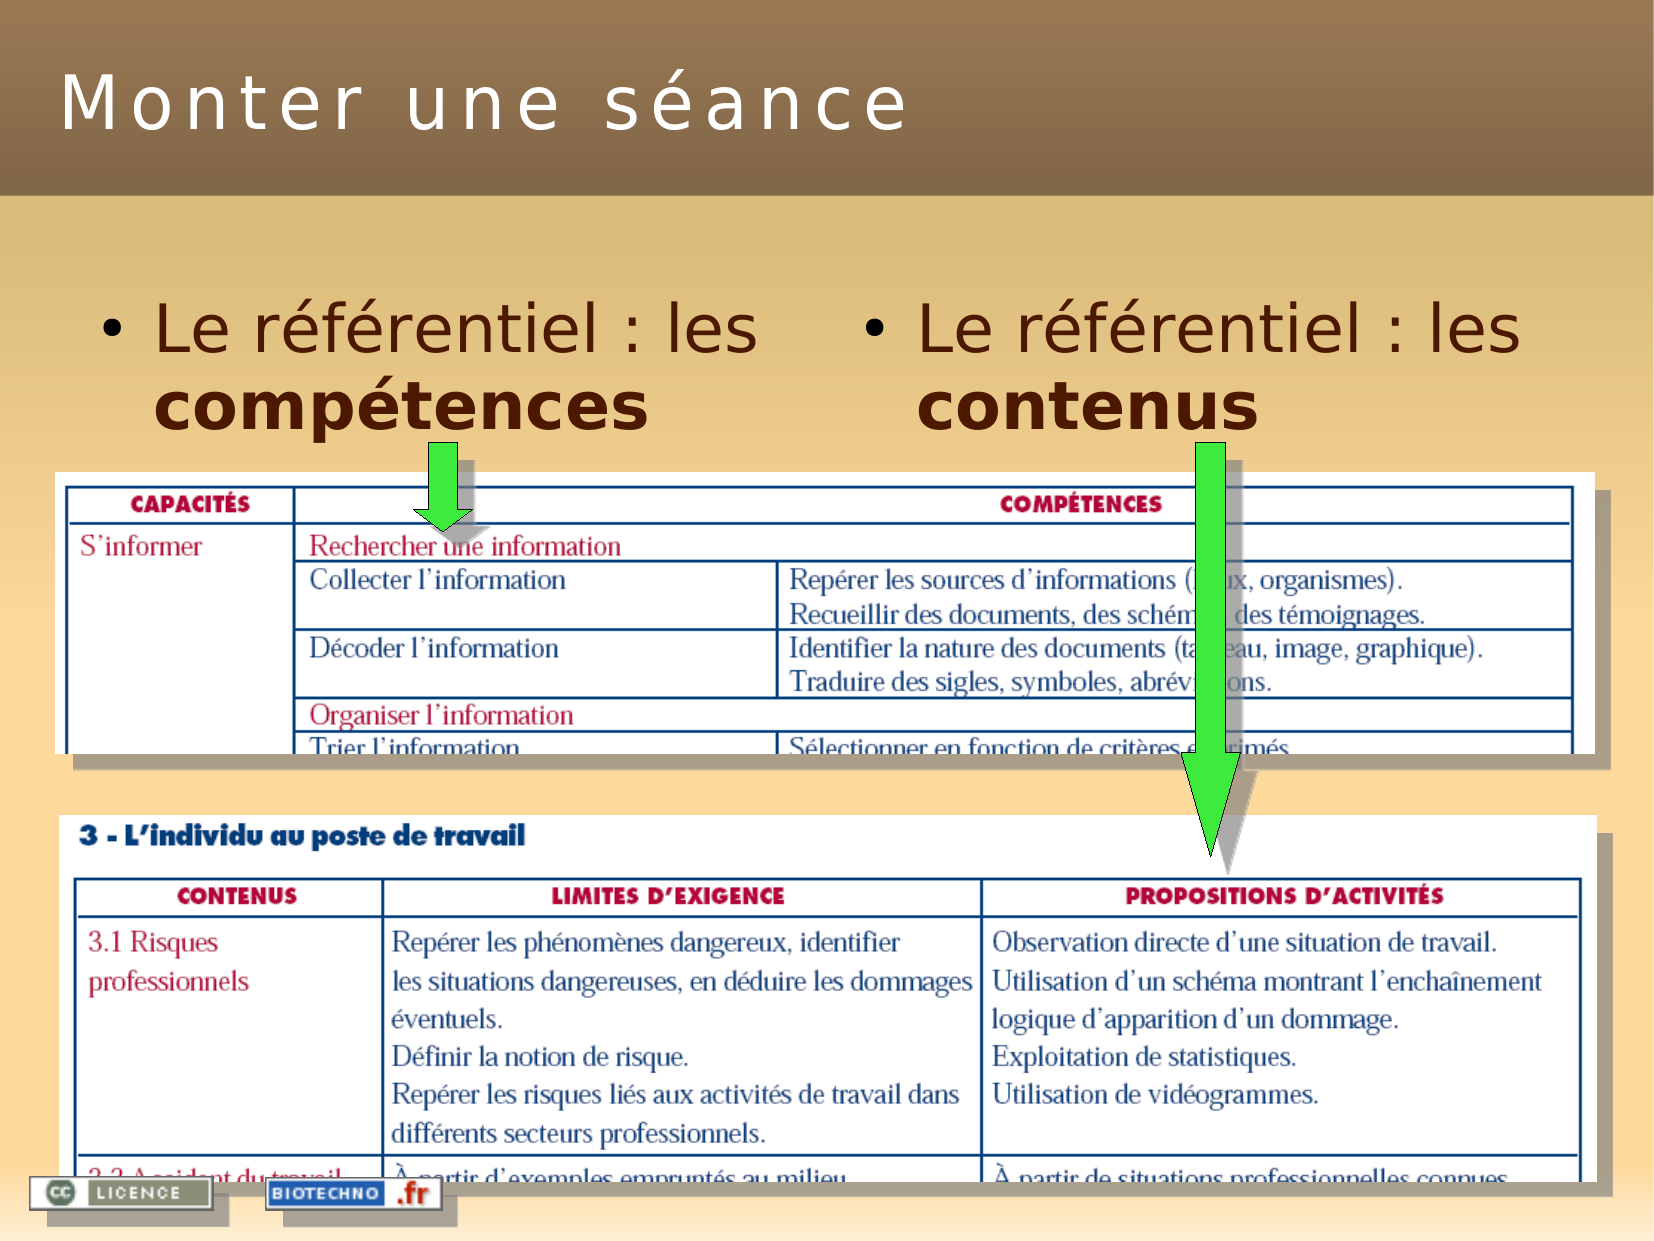

# Monter une séance
Le référentiel : les compétences
Le référentiel : les contenus